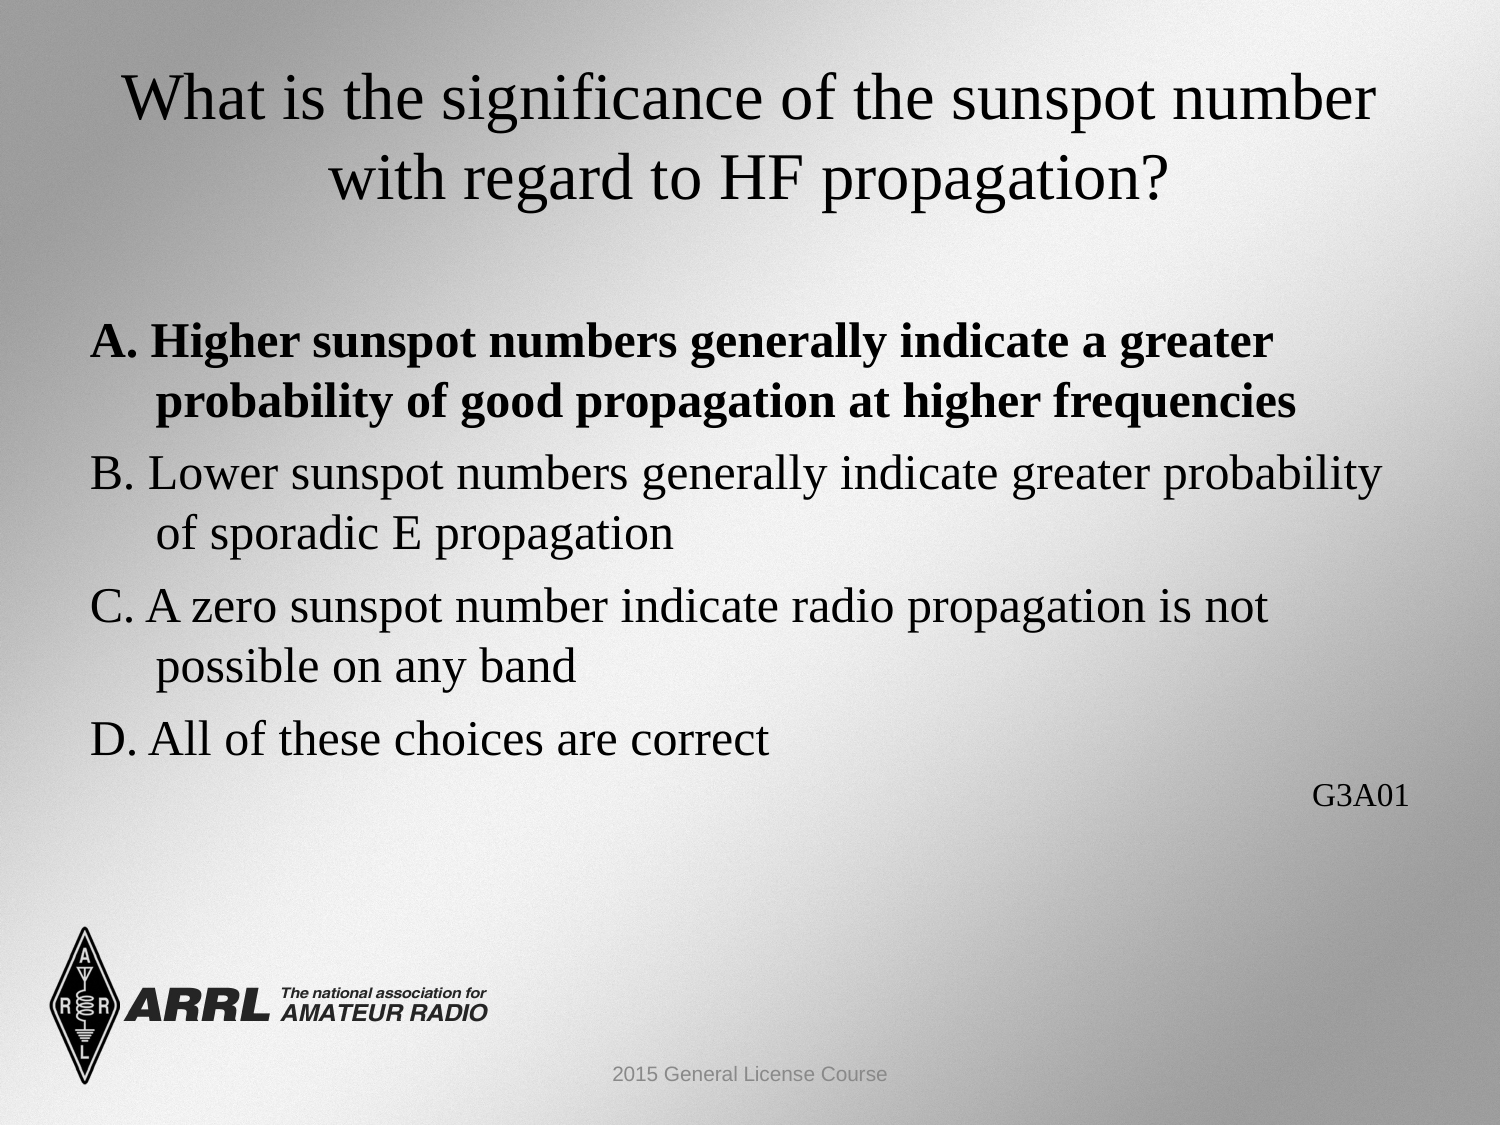

# What is the significance of the sunspot number with regard to HF propagation?
A. Higher sunspot numbers generally indicate a greater probability of good propagation at higher frequencies
B. Lower sunspot numbers generally indicate greater probability of sporadic E propagation
C. A zero sunspot number indicate radio propagation is not possible on any band
D. All of these choices are correct
 G3A01
2015 General License Course